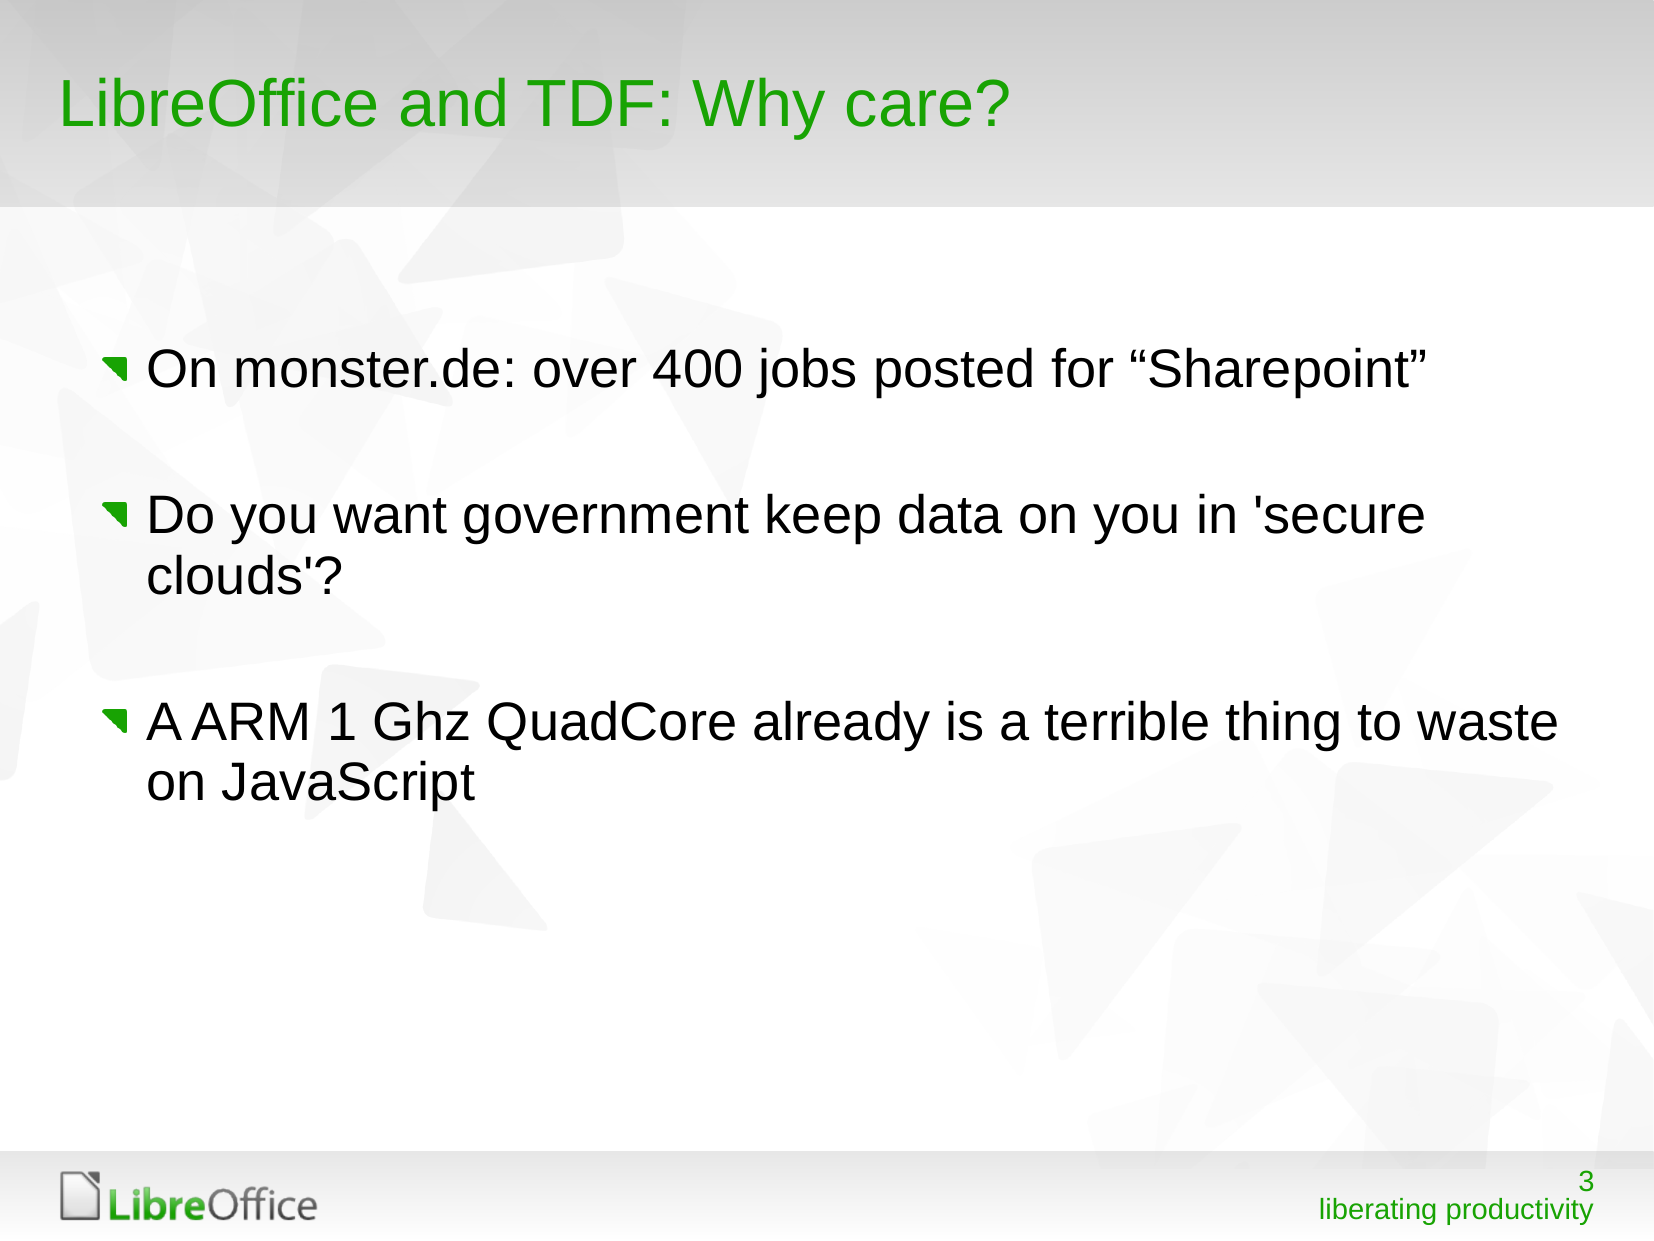

# LibreOffice and TDF: Why care?
On monster.de: over 400 jobs posted for “Sharepoint”
Do you want government keep data on you in 'secure clouds'?
A ARM 1 Ghz QuadCore already is a terrible thing to waste on JavaScript
3
liberating productivity